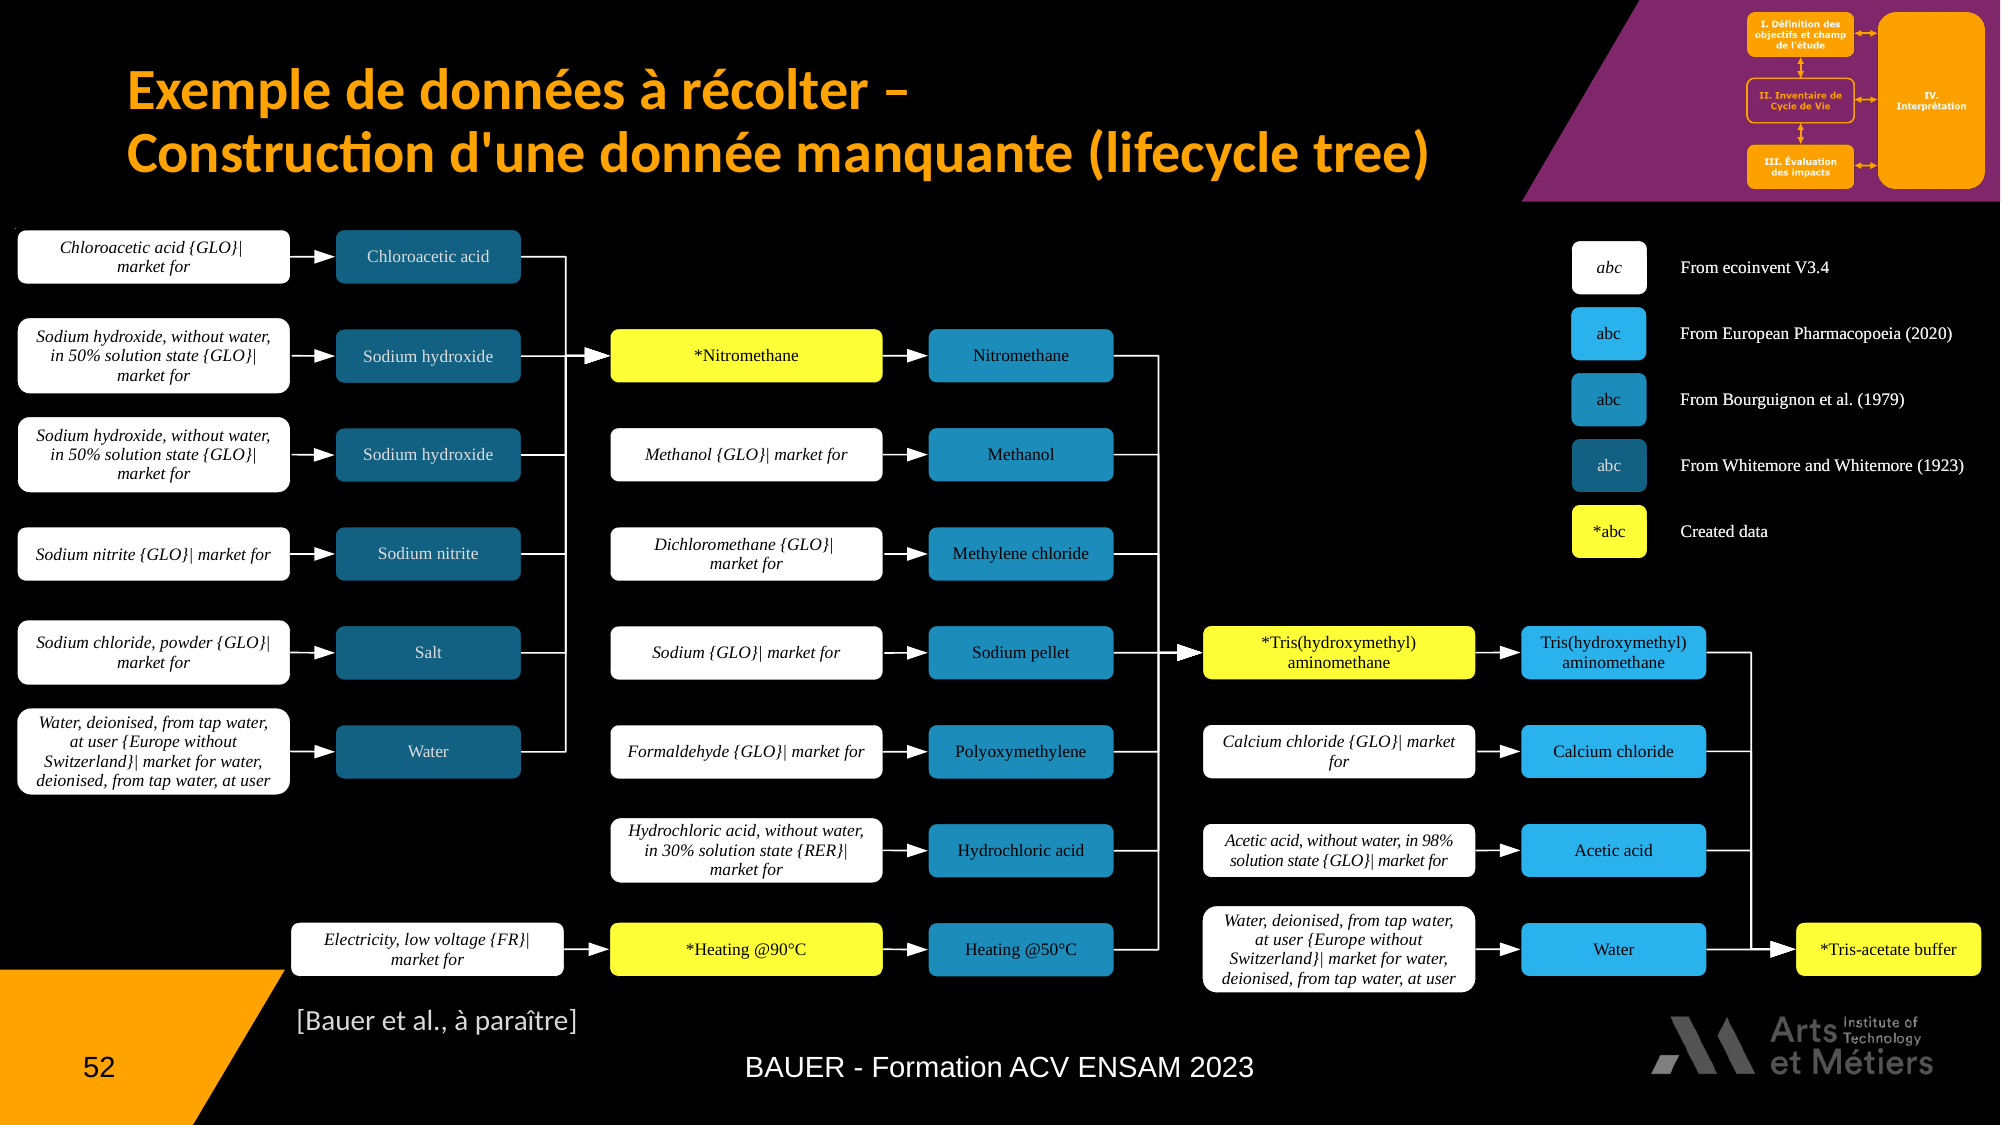

# Exemple de données à récolter – Construction d'une donnée manquante (lifecycle tree)
[Bauer et al., à paraître]